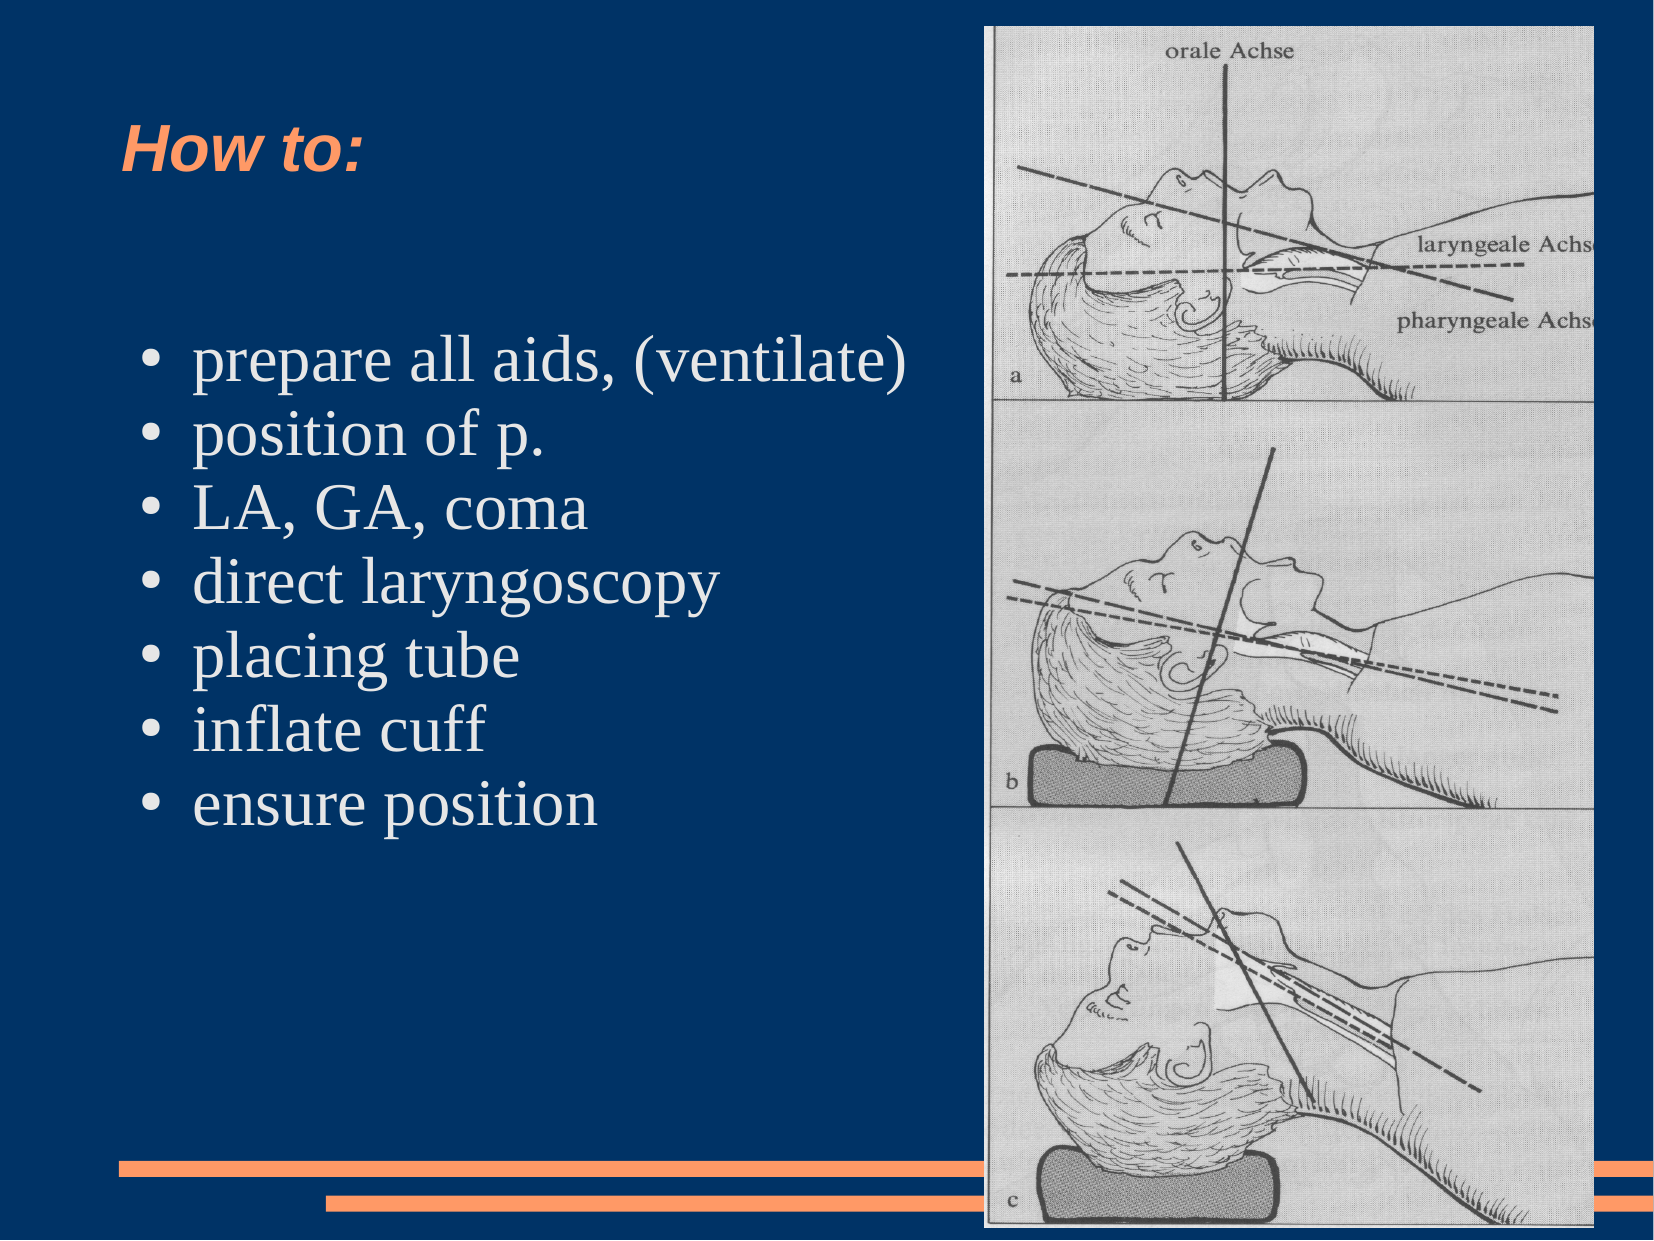

# How to:
prepare all aids, (ventilate)
position of p.
LA, GA, coma
direct laryngoscopy
placing tube
inflate cuff
ensure position